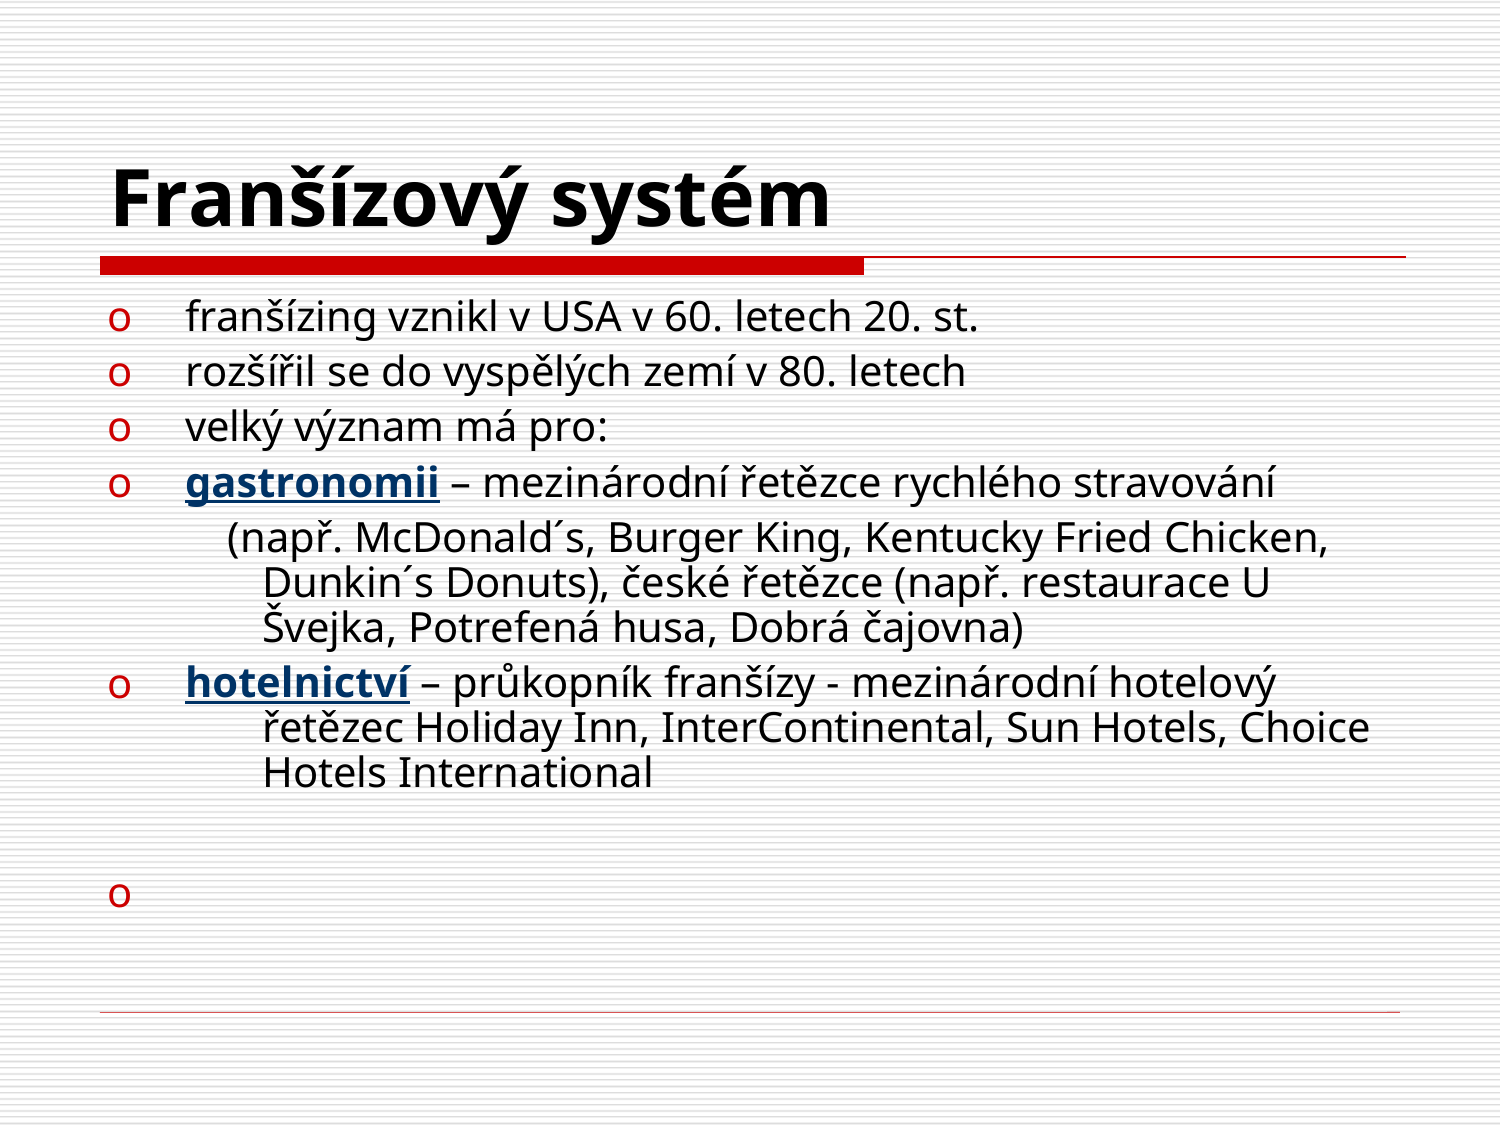

# Franšízový systém
franšízing vznikl v USA v 60. letech 20. st.
rozšířil se do vyspělých zemí v 80. letech
velký význam má pro:
gastronomii – mezinárodní řetězce rychlého stravování
 (např. McDonald´s, Burger King, Kentucky Fried Chicken, Dunkin´s Donuts), české řetězce (např. restaurace U Švejka, Potrefená husa, Dobrá čajovna)
hotelnictví – průkopník franšízy - mezinárodní hotelový řetězec Holiday Inn, InterContinental, Sun Hotels, Choice Hotels International